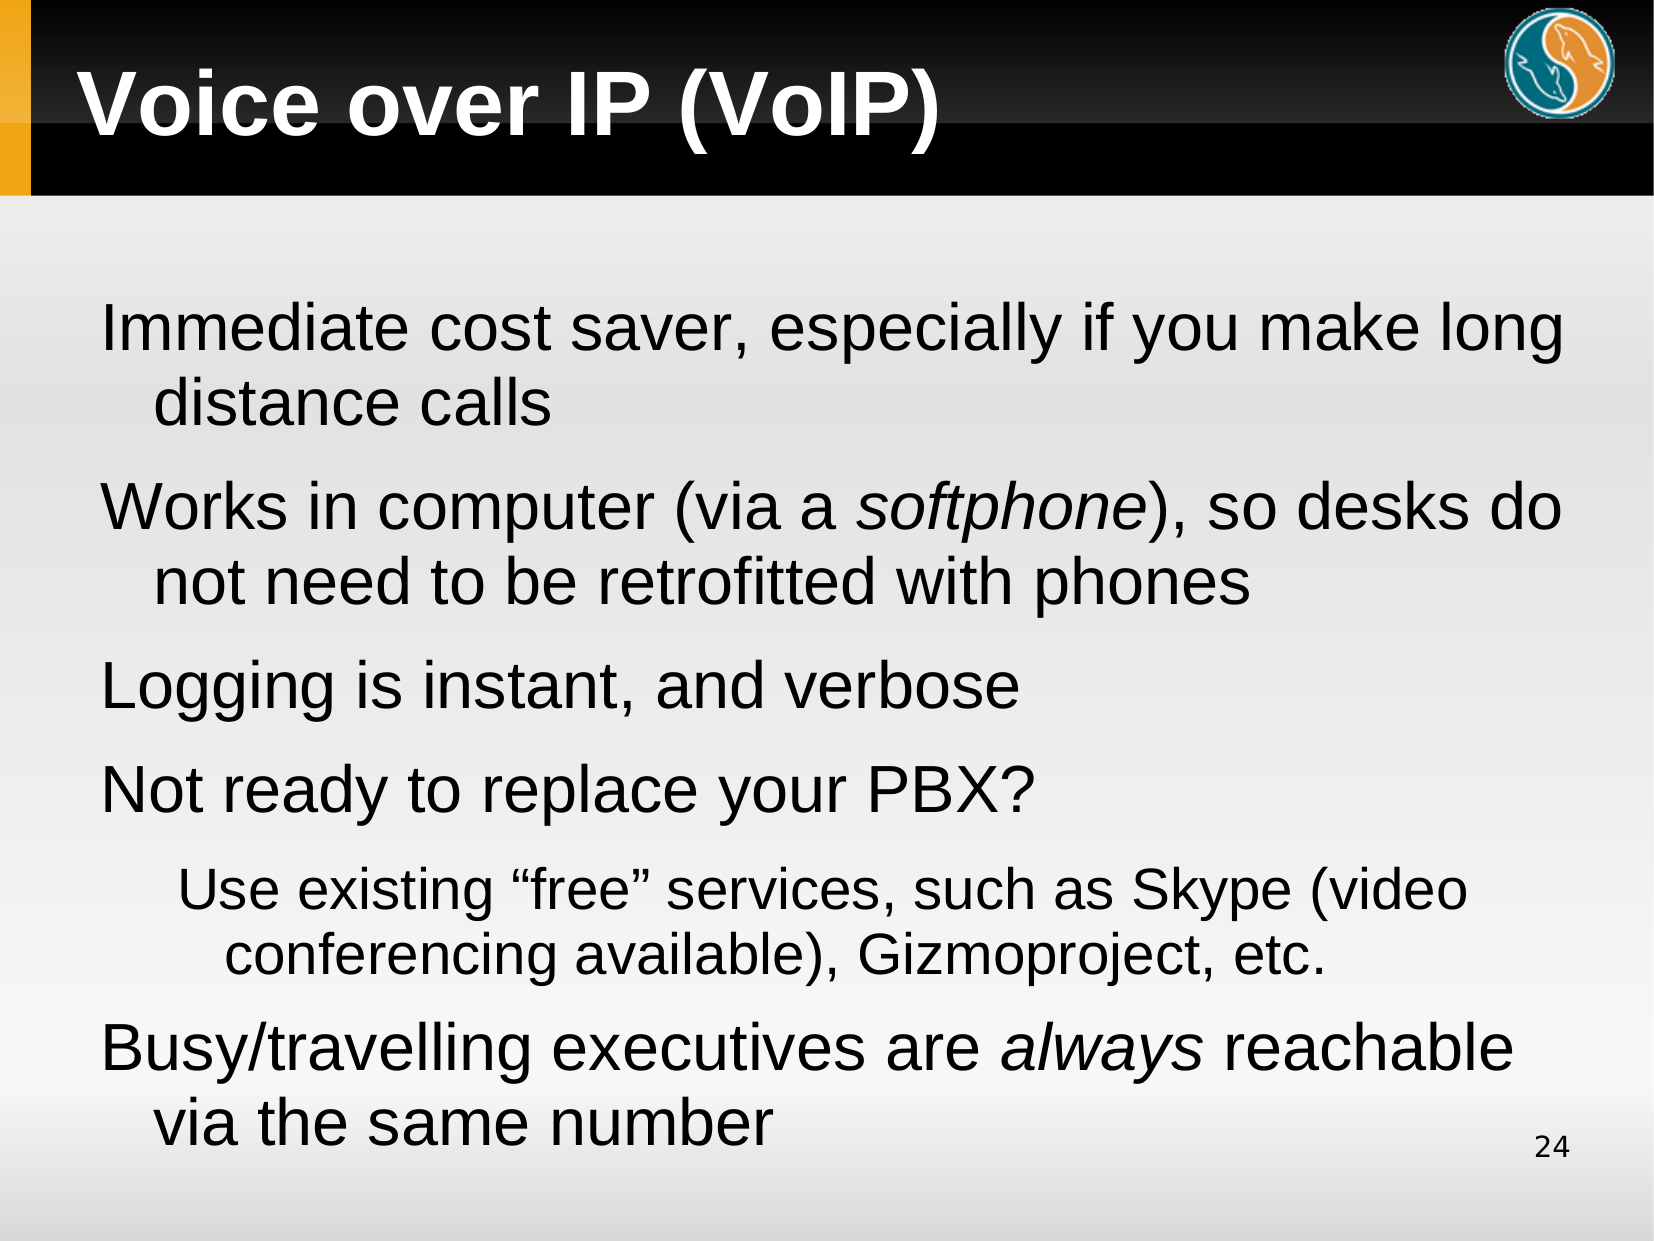

# Voice over IP (VoIP)
Immediate cost saver, especially if you make long distance calls
Works in computer (via a softphone), so desks do not need to be retrofitted with phones
Logging is instant, and verbose
Not ready to replace your PBX?
Use existing “free” services, such as Skype (video conferencing available), Gizmoproject, etc.
Busy/travelling executives are always reachable via the same number
24